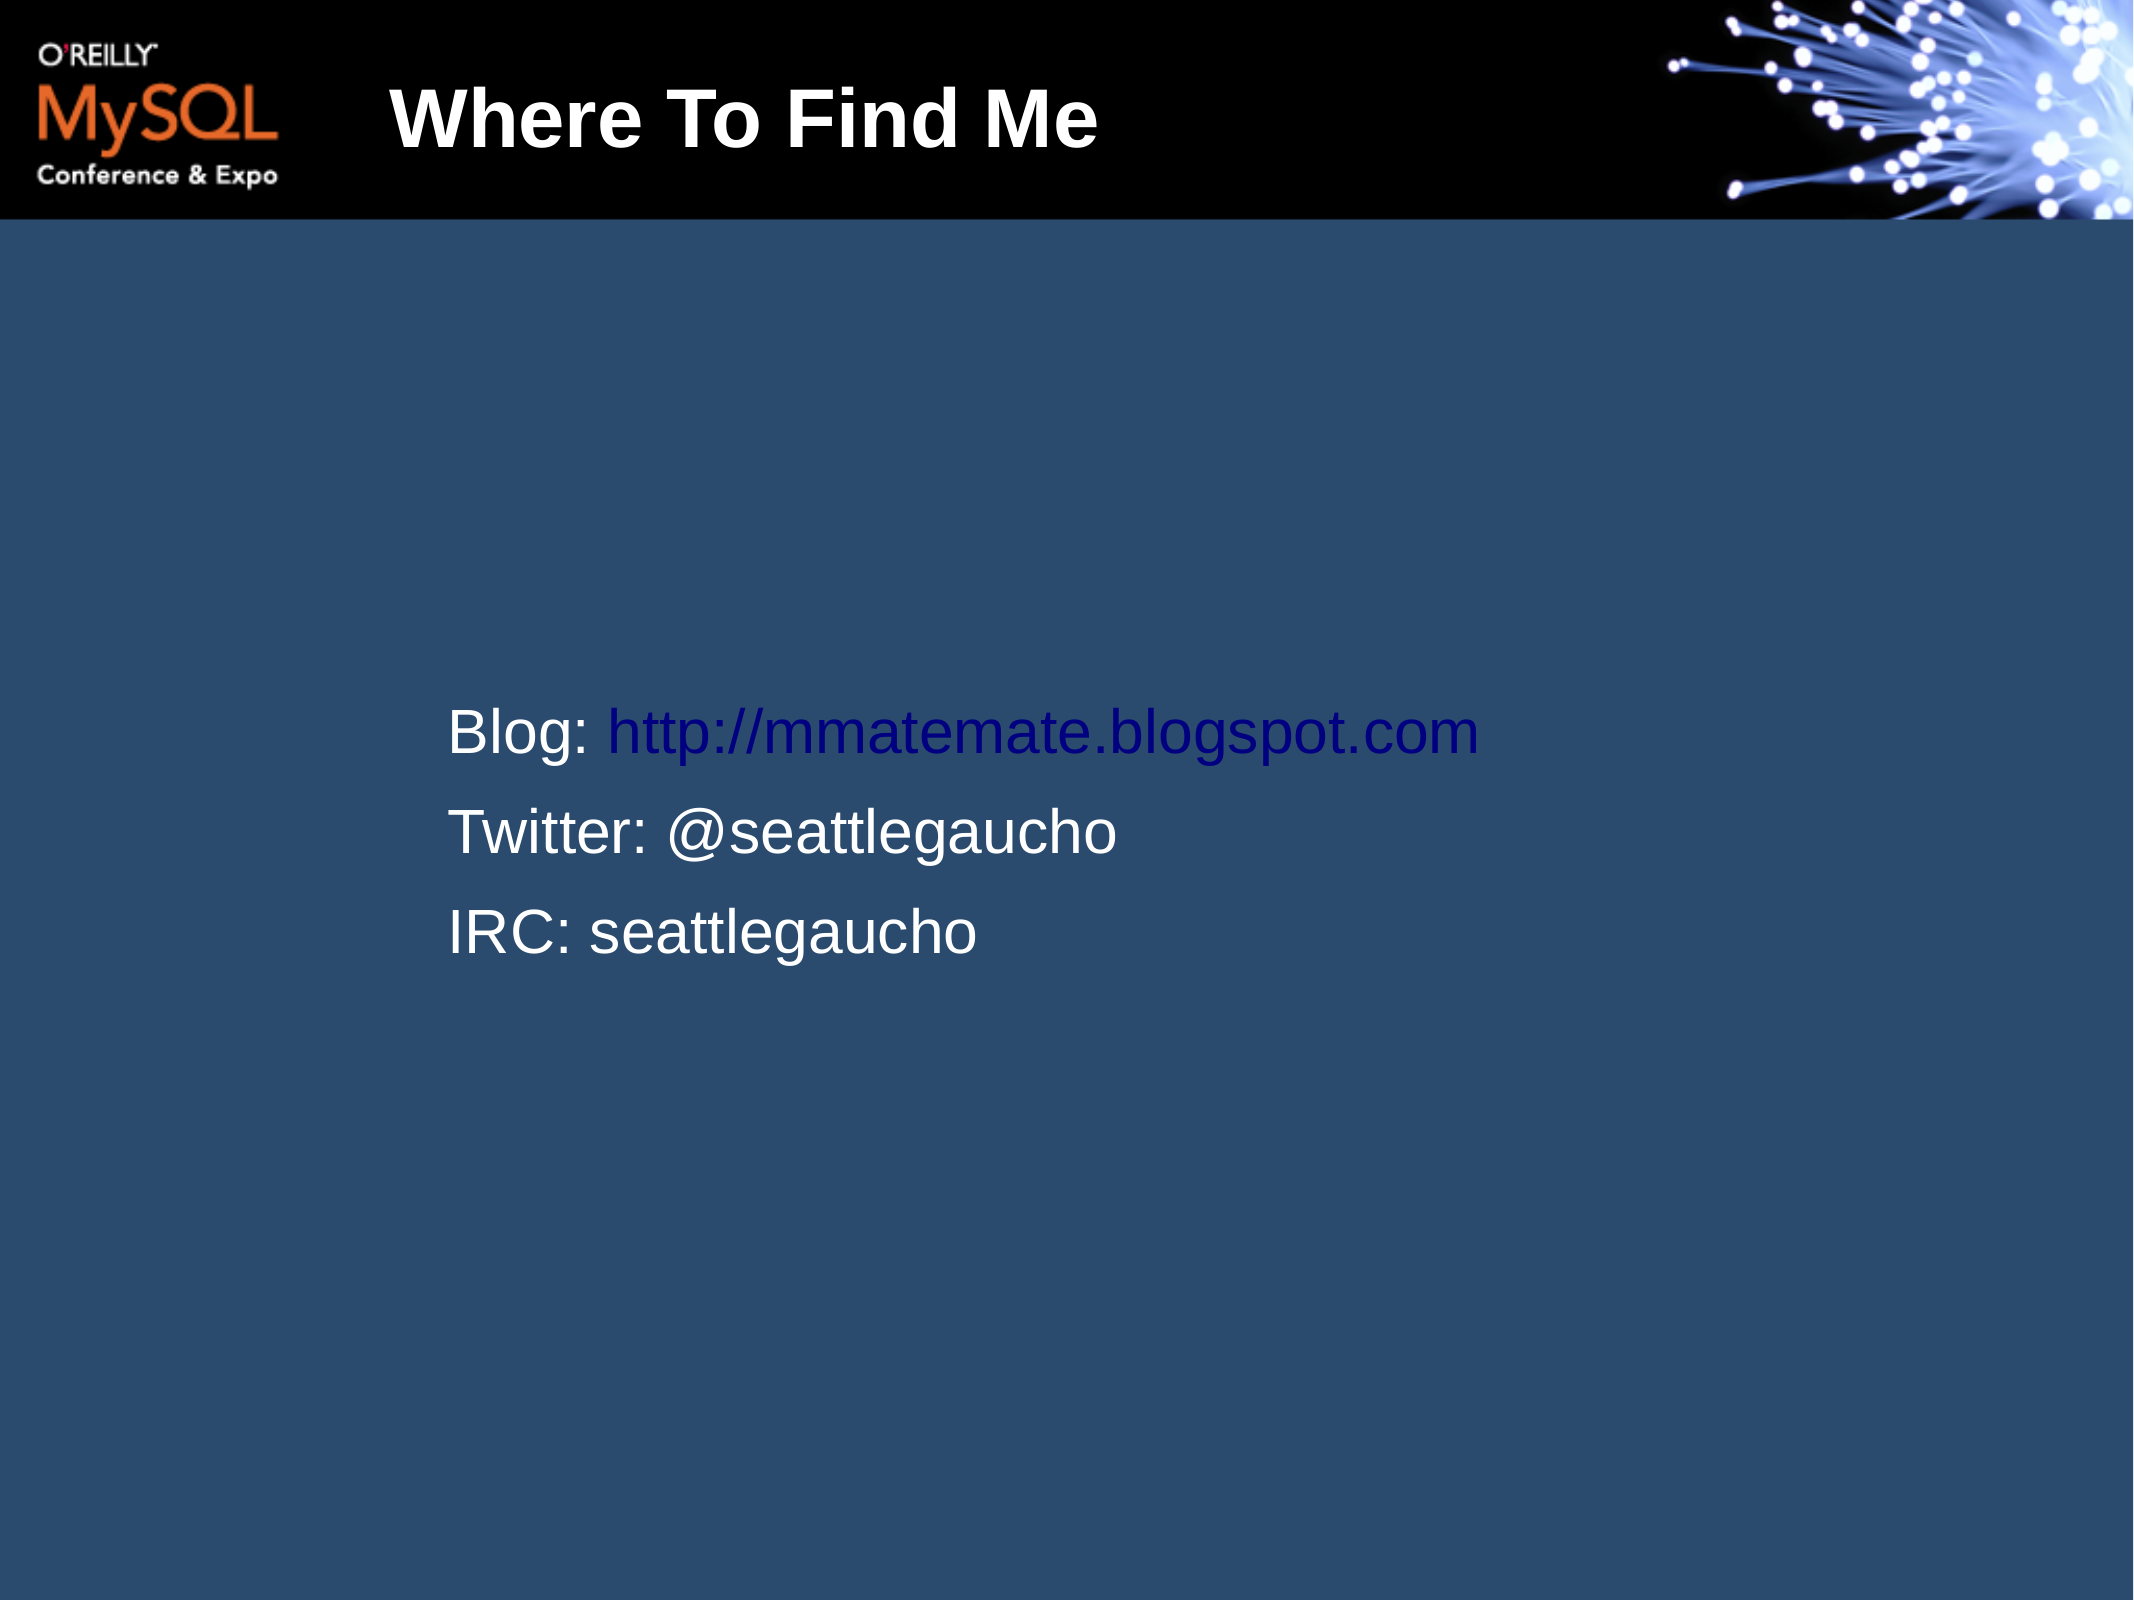

# Where To Find Me
Blog: http://mmatemate.blogspot.com
Twitter: @seattlegaucho
IRC: seattlegaucho